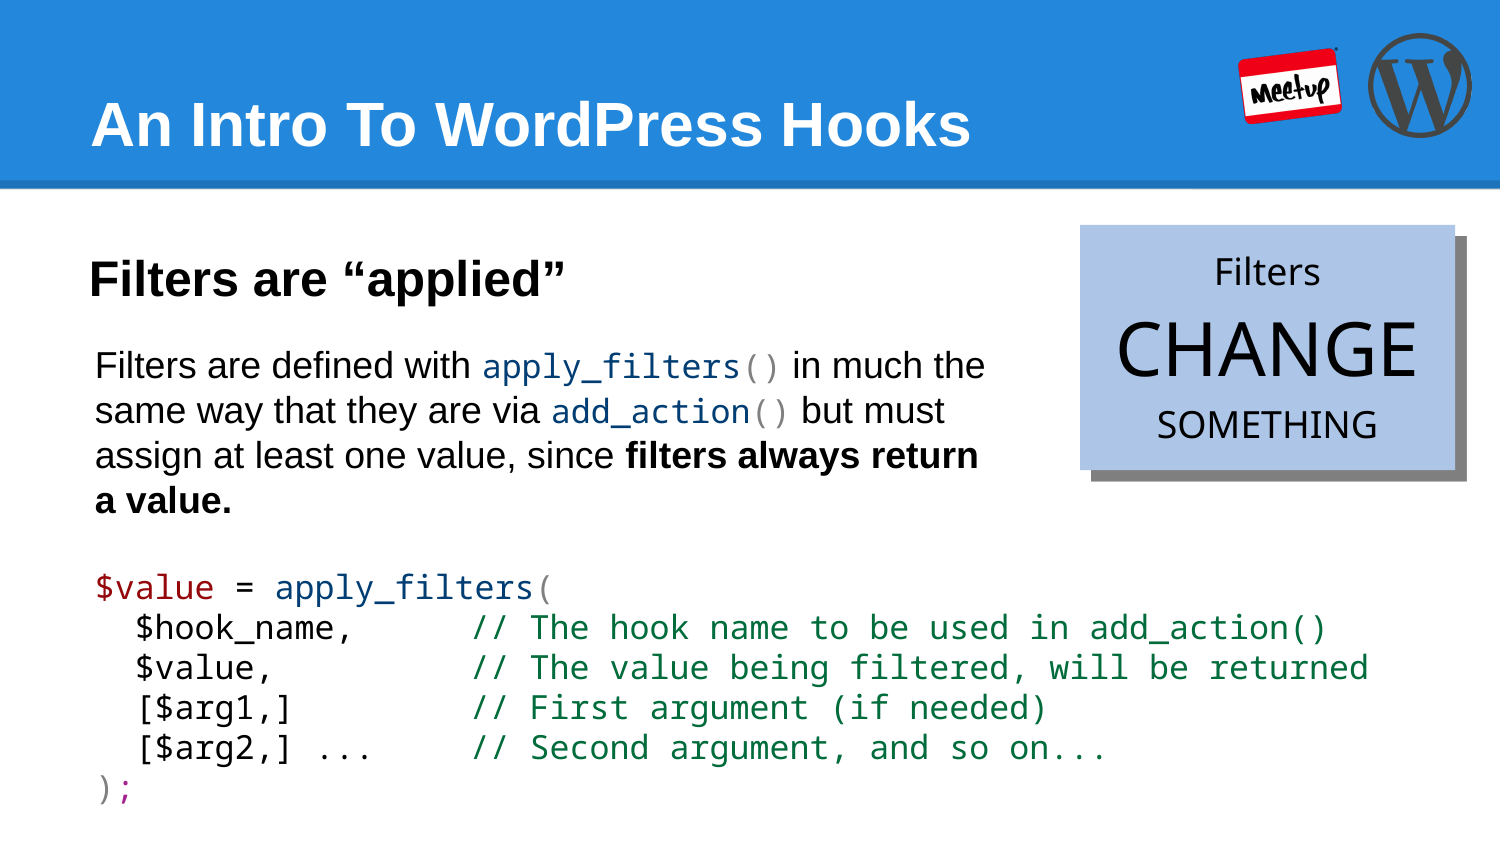

# An Intro To WordPress Hooks
Filters
CHANGE
SOMETHING
Filters are “applied”
Filters are defined with apply_filters() in much the
same way that they are via add_action() but must
assign at least one value, since filters always return
a value.
$value = apply_filters(
 $hook_name,		// The hook name to be used in add_action()
 $value,			// The value being filtered, will be returned
 [$arg1,]			// First argument (if needed)
 [$arg2,] ...		// Second argument, and so on...
);